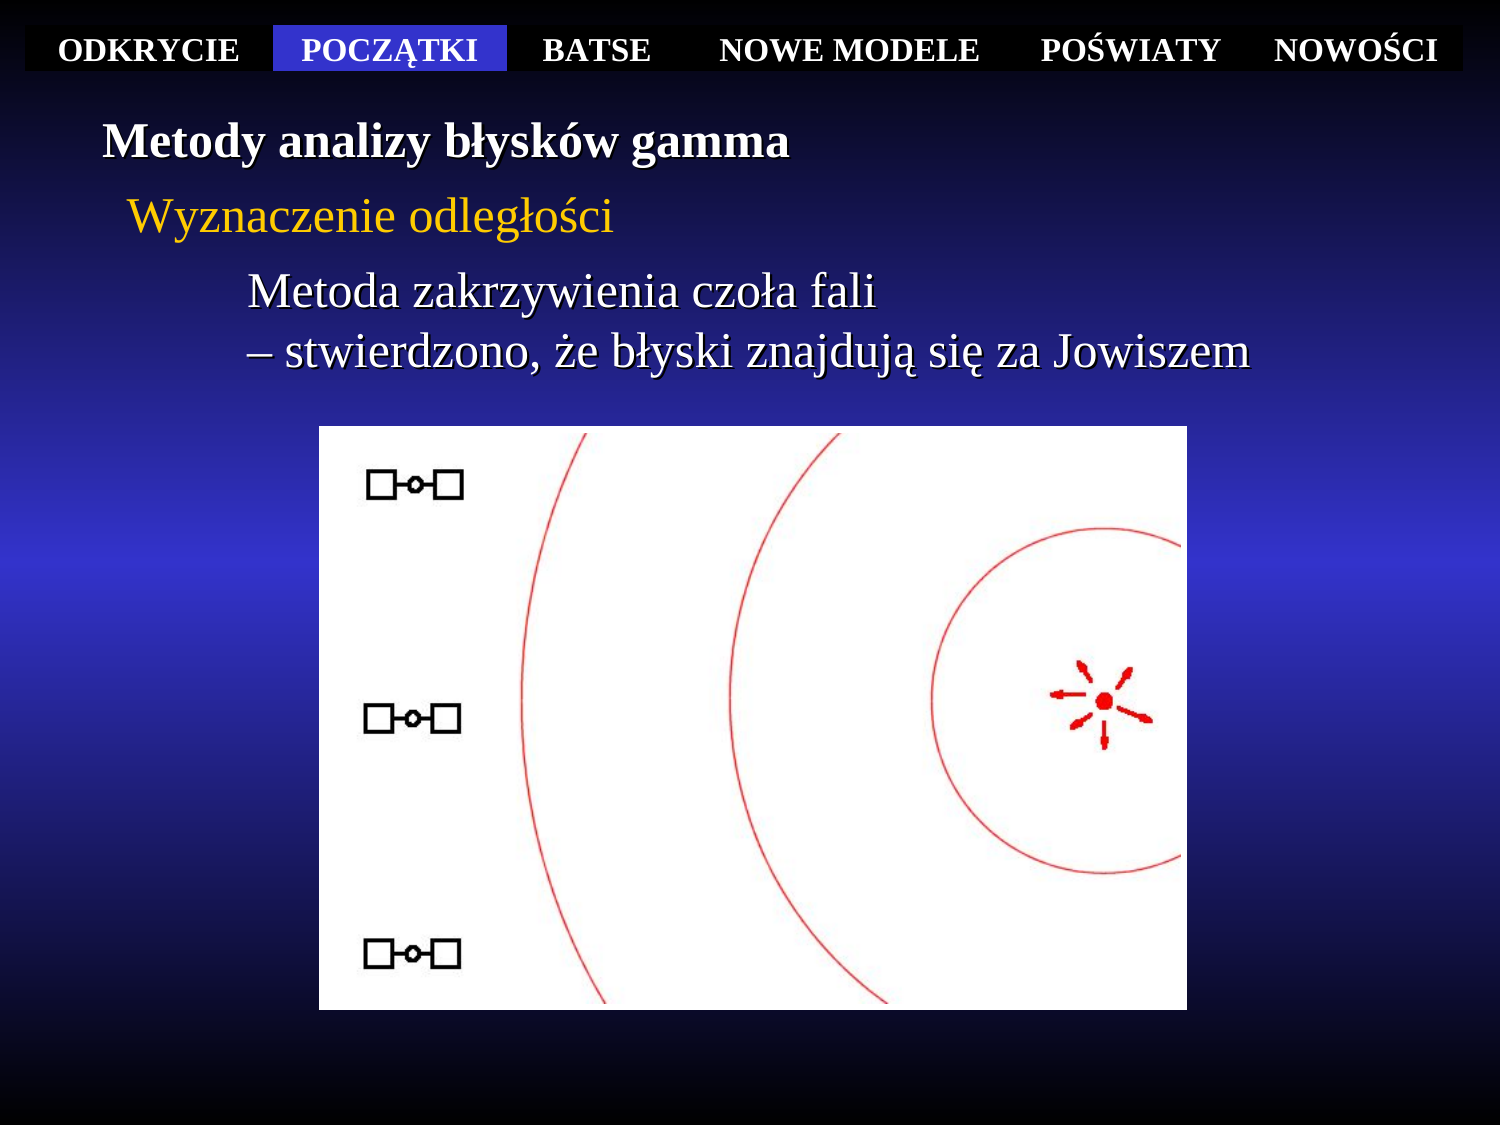

| ODKRYCIE | POCZĄTKI | BATSE | NOWE MODELE | POŚWIATY | NOWOŚCI |
| --- | --- | --- | --- | --- | --- |
Metody analizy błysków gamma
Wyznaczenie odległości
Metoda zakrzywienia czoła fali
– stwierdzono, że błyski znajdują się za Jowiszem